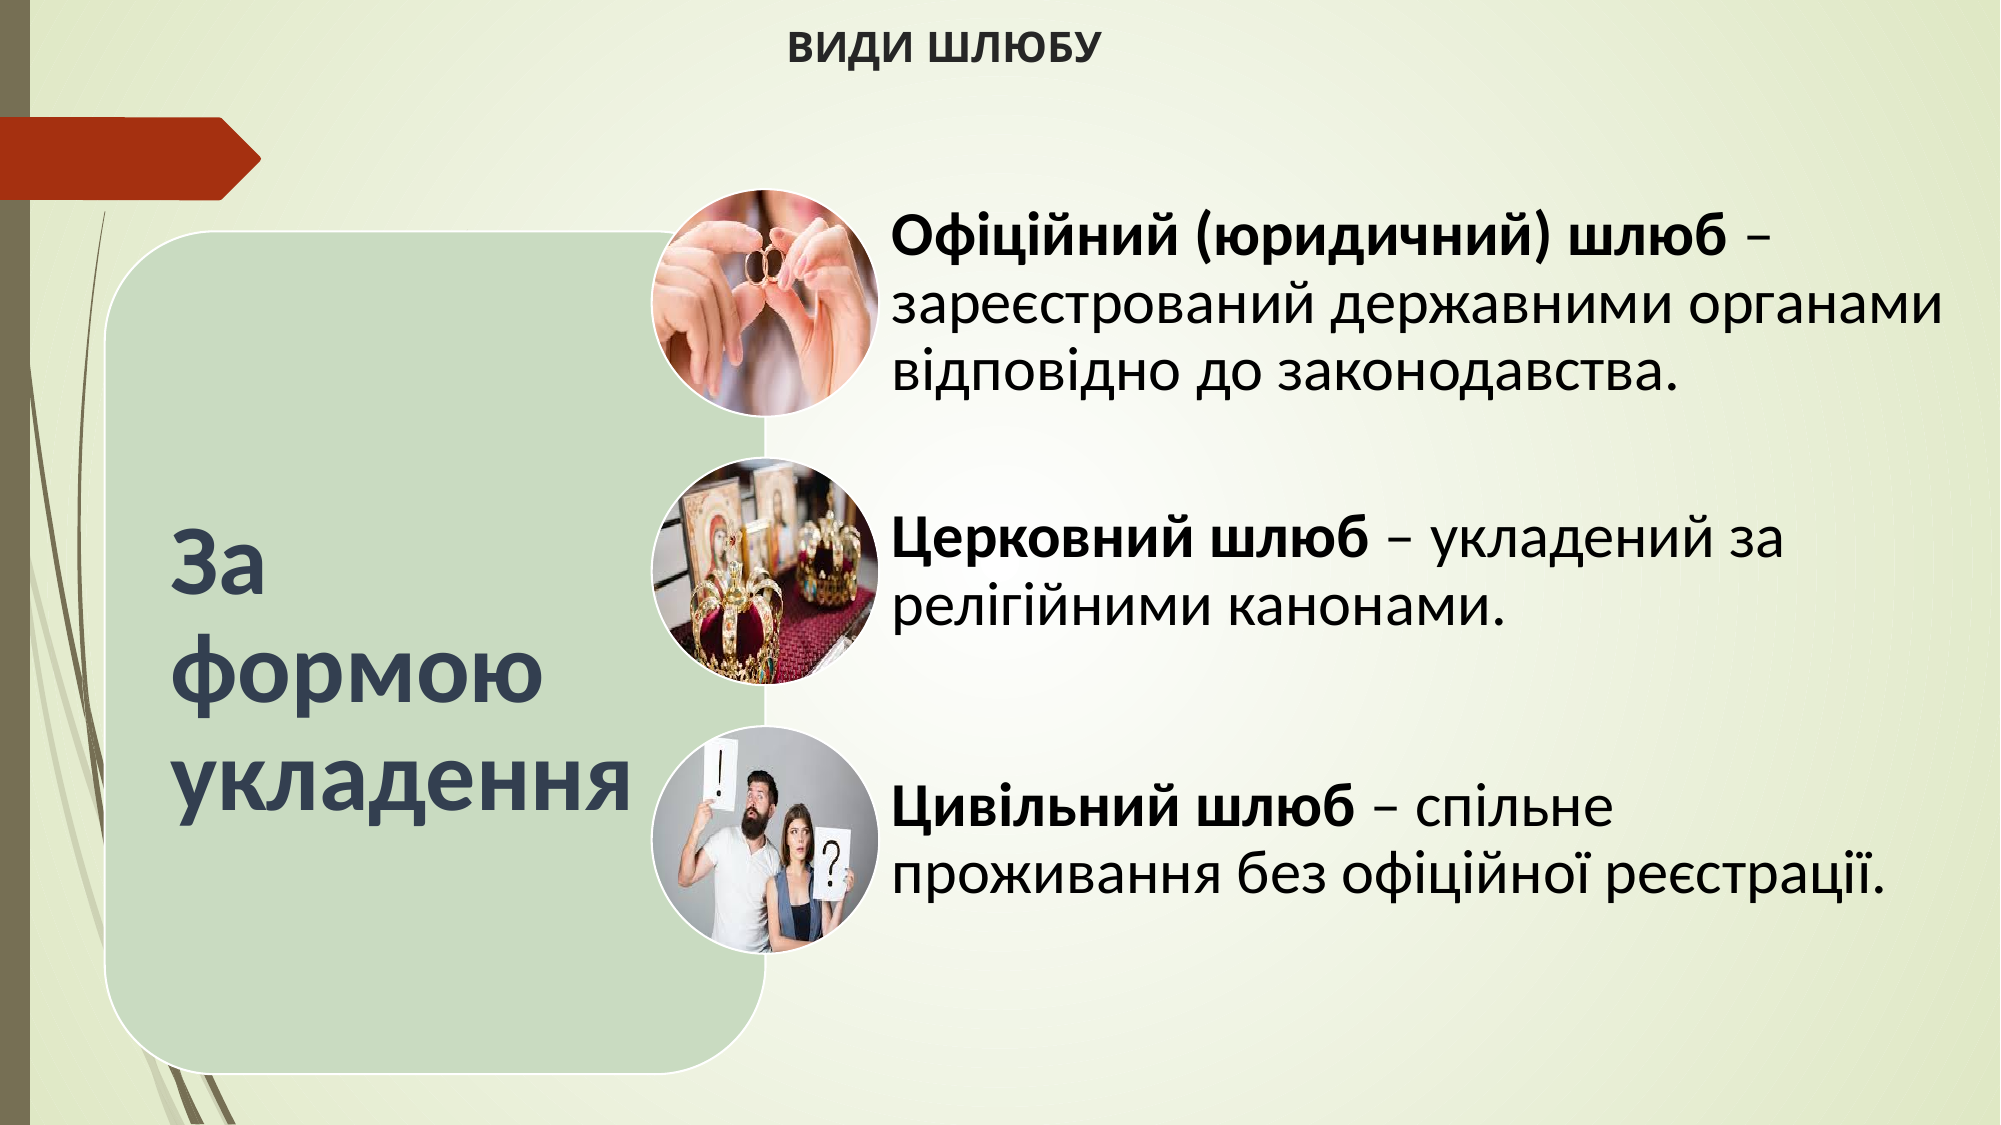

# ВИДИ ШЛЮБУ
Офіційний (юридичний) шлюб – зареєстрований державними органами відповідно до законодавства.
За формою укладення
Церковний шлюб – укладений за релігійними канонами.
Цивільний шлюб – спільне проживання без офіційної реєстрації.